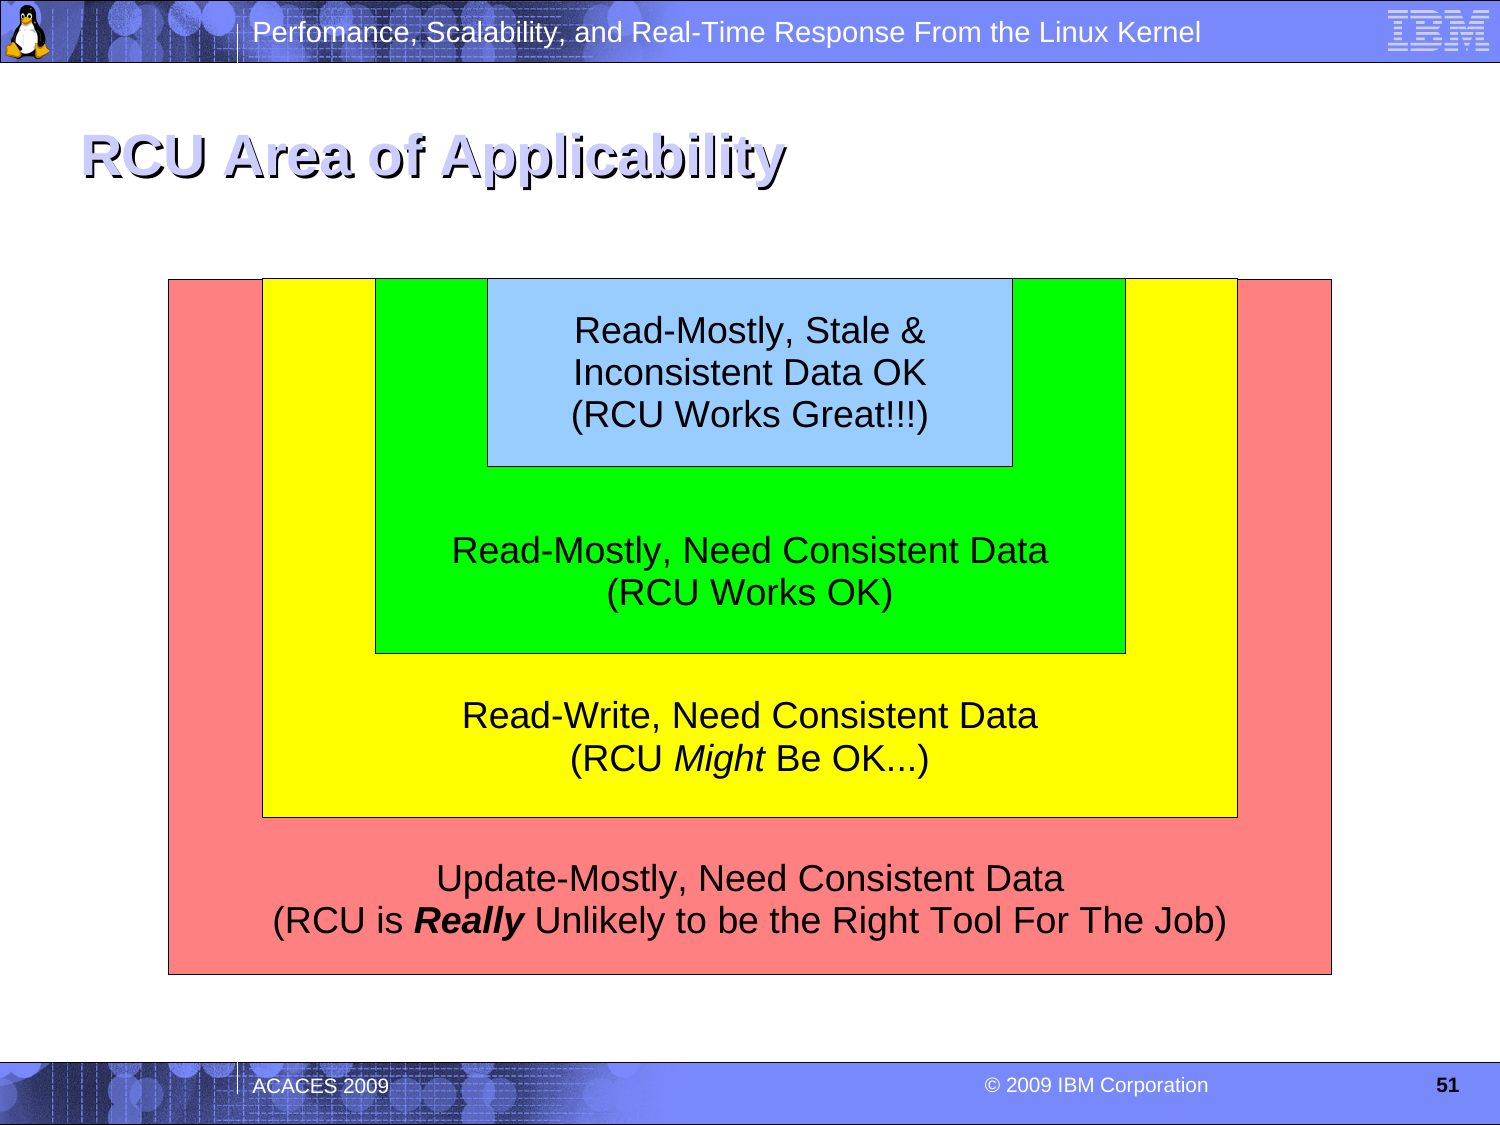

# RCU Area of Applicability
Update-Mostly, Need Consistent Data
(RCU is Really Unlikely to be the Right Tool For The Job)
Read-Write, Need Consistent Data
(RCU Might Be OK...)
Read-Mostly, Need Consistent Data
(RCU Works OK)
Read-Mostly, Stale &
Inconsistent Data OK
(RCU Works Great!!!)
51